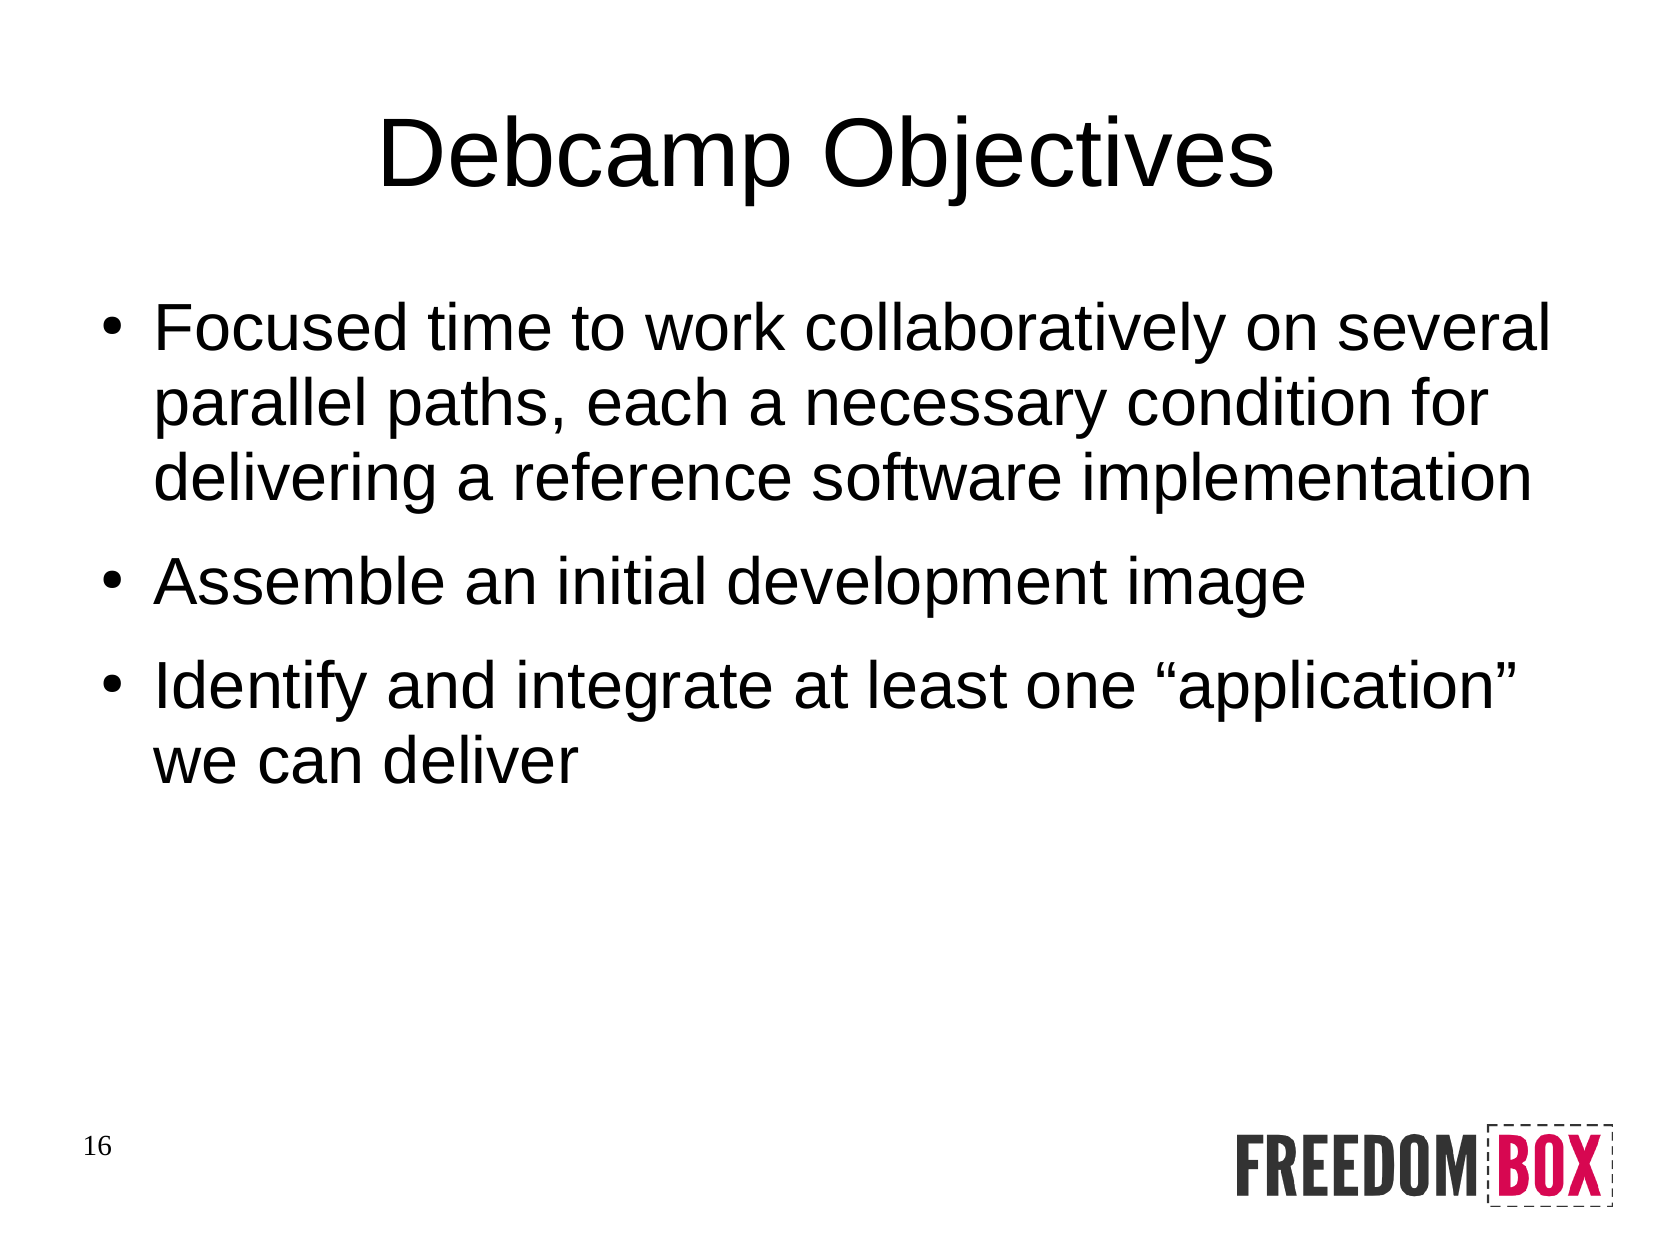

# Debcamp Objectives
Focused time to work collaboratively on several parallel paths, each a necessary condition for delivering a reference software implementation
Assemble an initial development image
Identify and integrate at least one “application” we can deliver